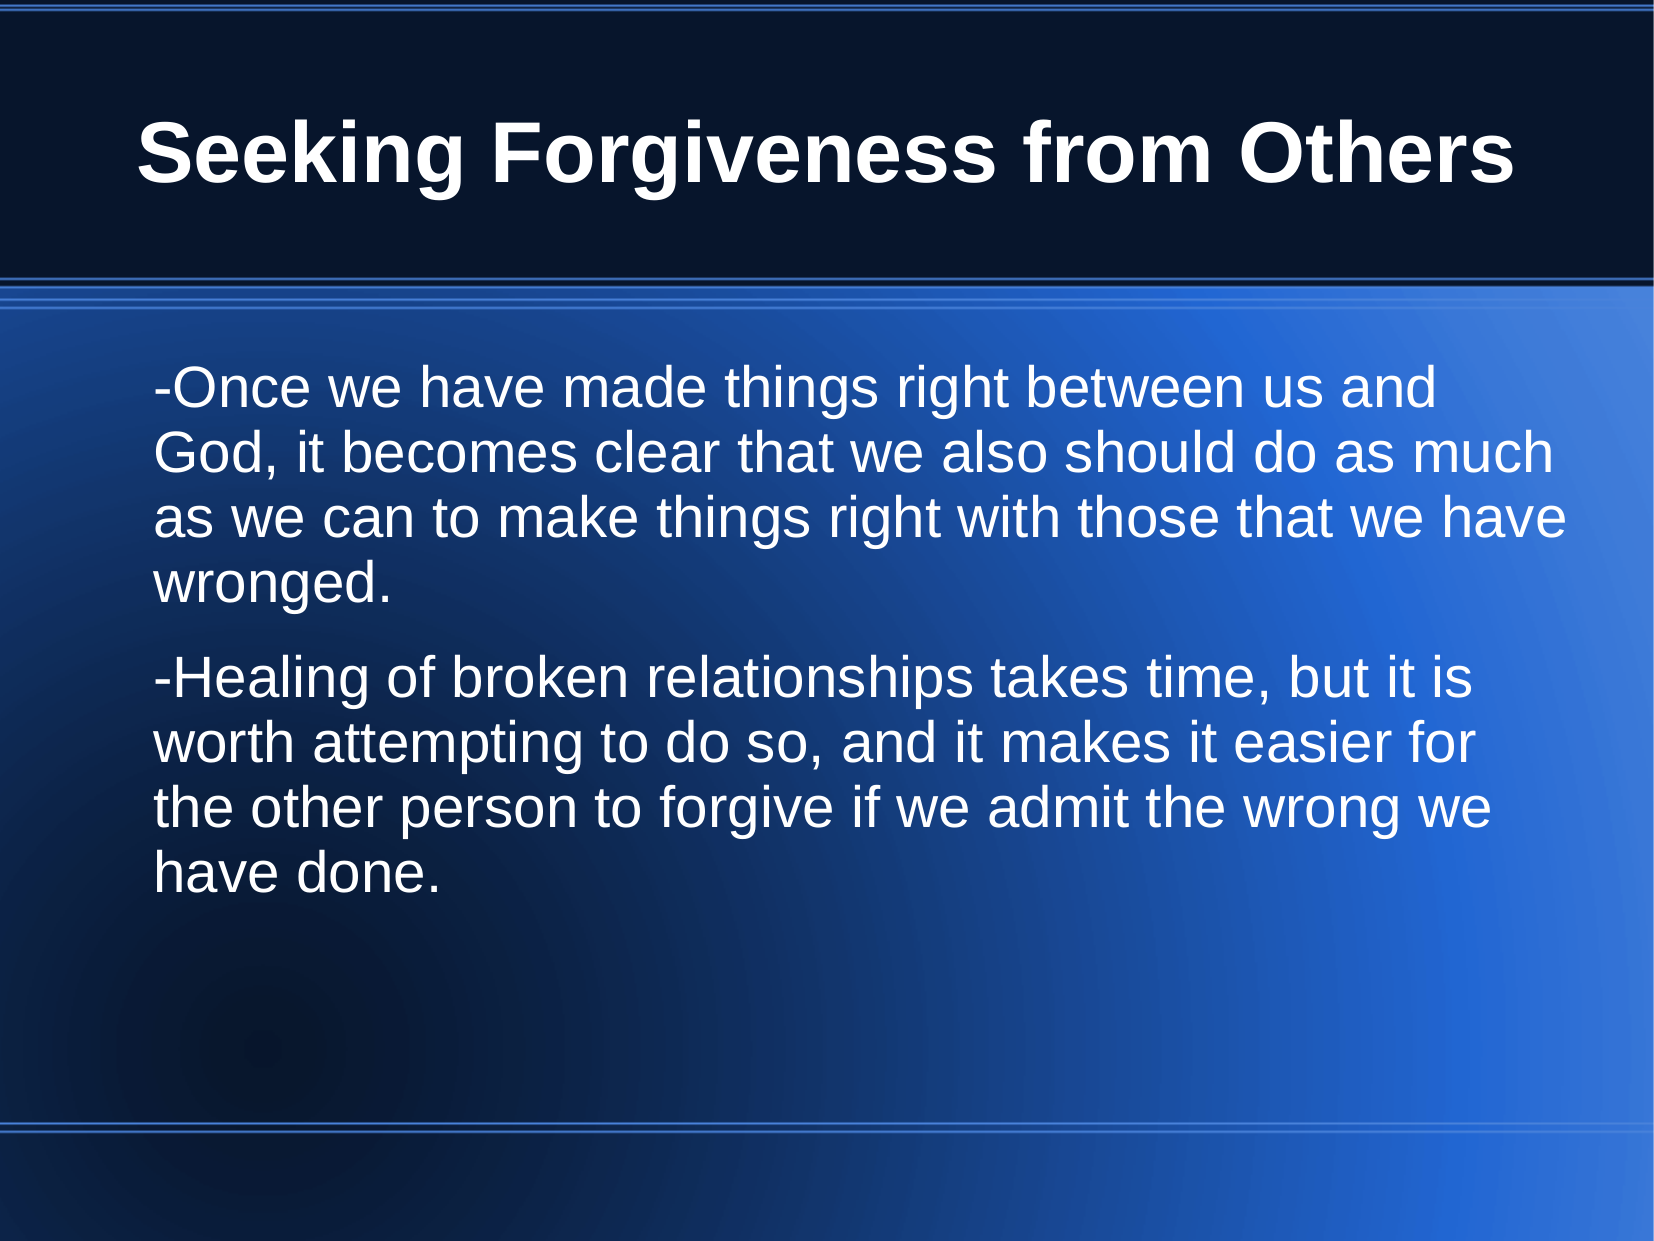

# Seeking Forgiveness from Others
-Once we have made things right between us and God, it becomes clear that we also should do as much as we can to make things right with those that we have wronged.
-Healing of broken relationships takes time, but it is worth attempting to do so, and it makes it easier for the other person to forgive if we admit the wrong we have done.